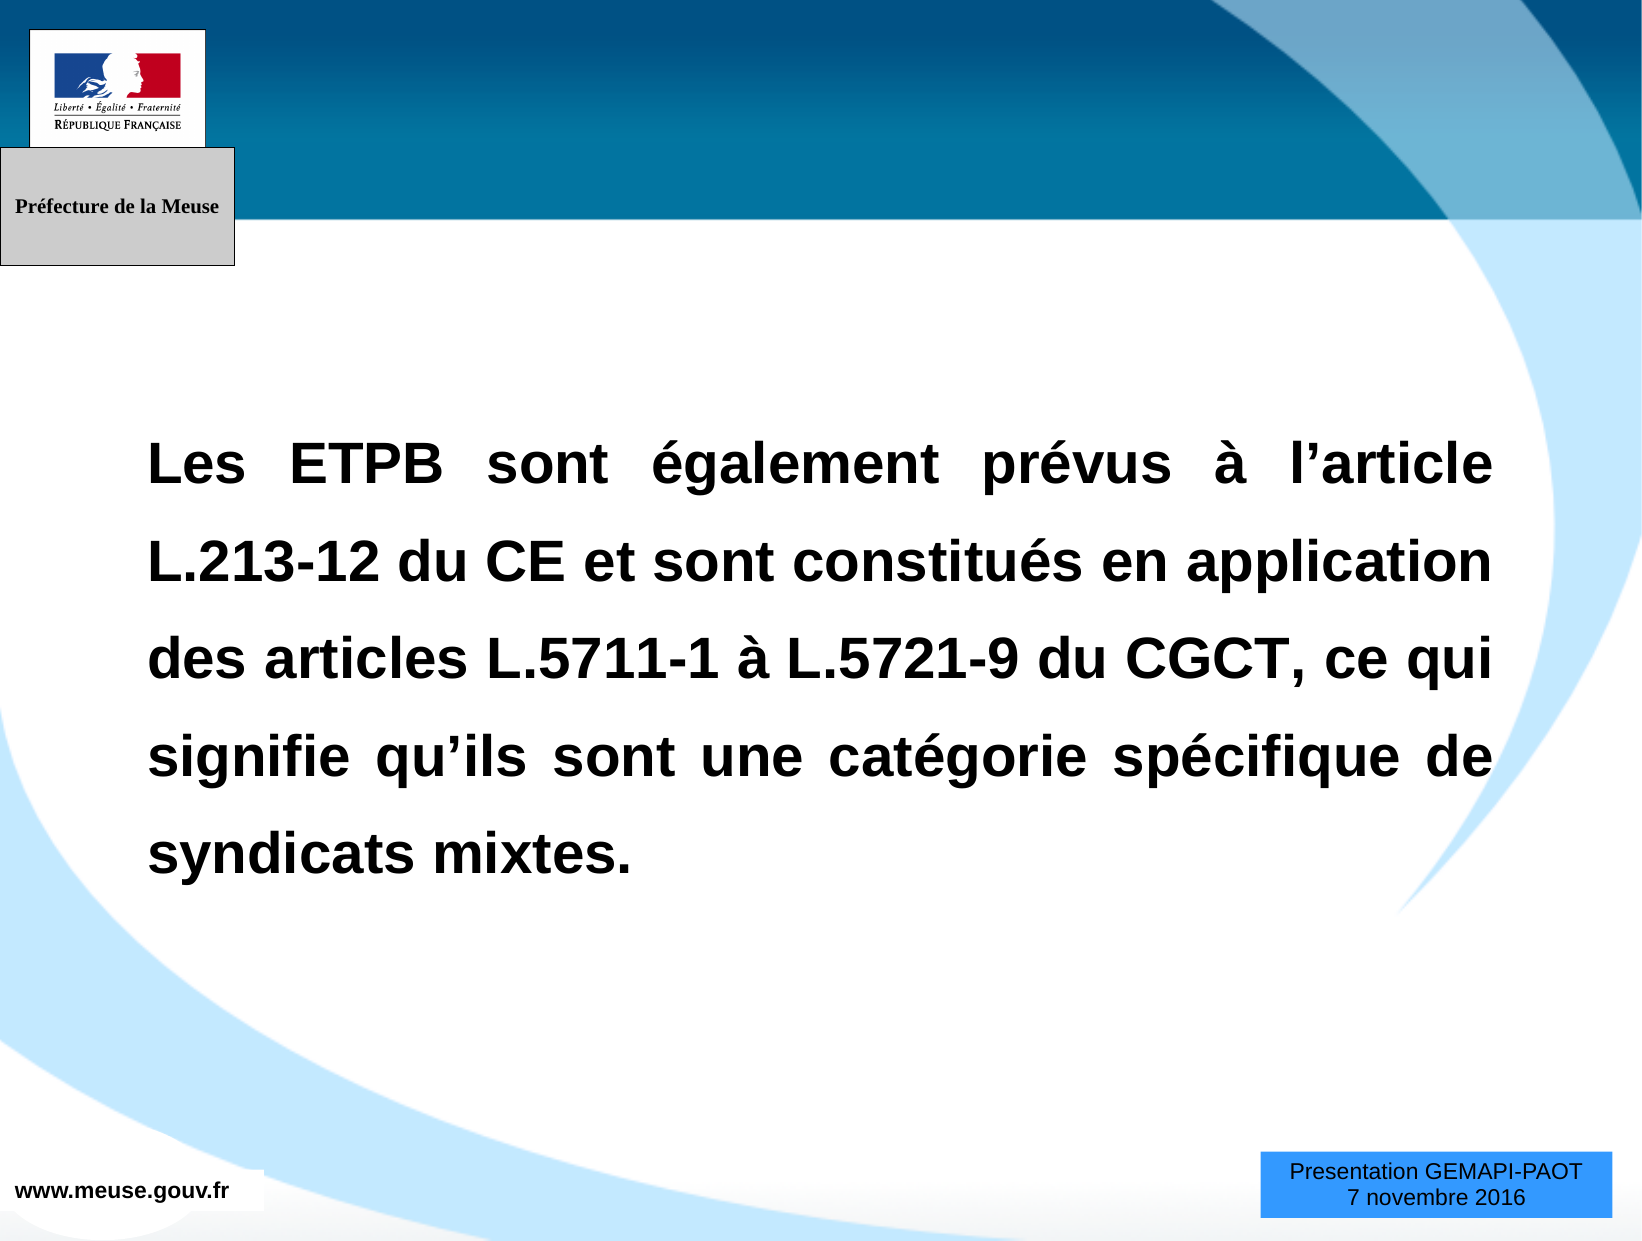

# Les ETPB sont également prévus à l’article L.213-12 du CE et sont constitués en application des articles L.5711-1 à L.5721-9 du CGCT, ce qui signifie qu’ils sont une catégorie spécifique de syndicats mixtes.